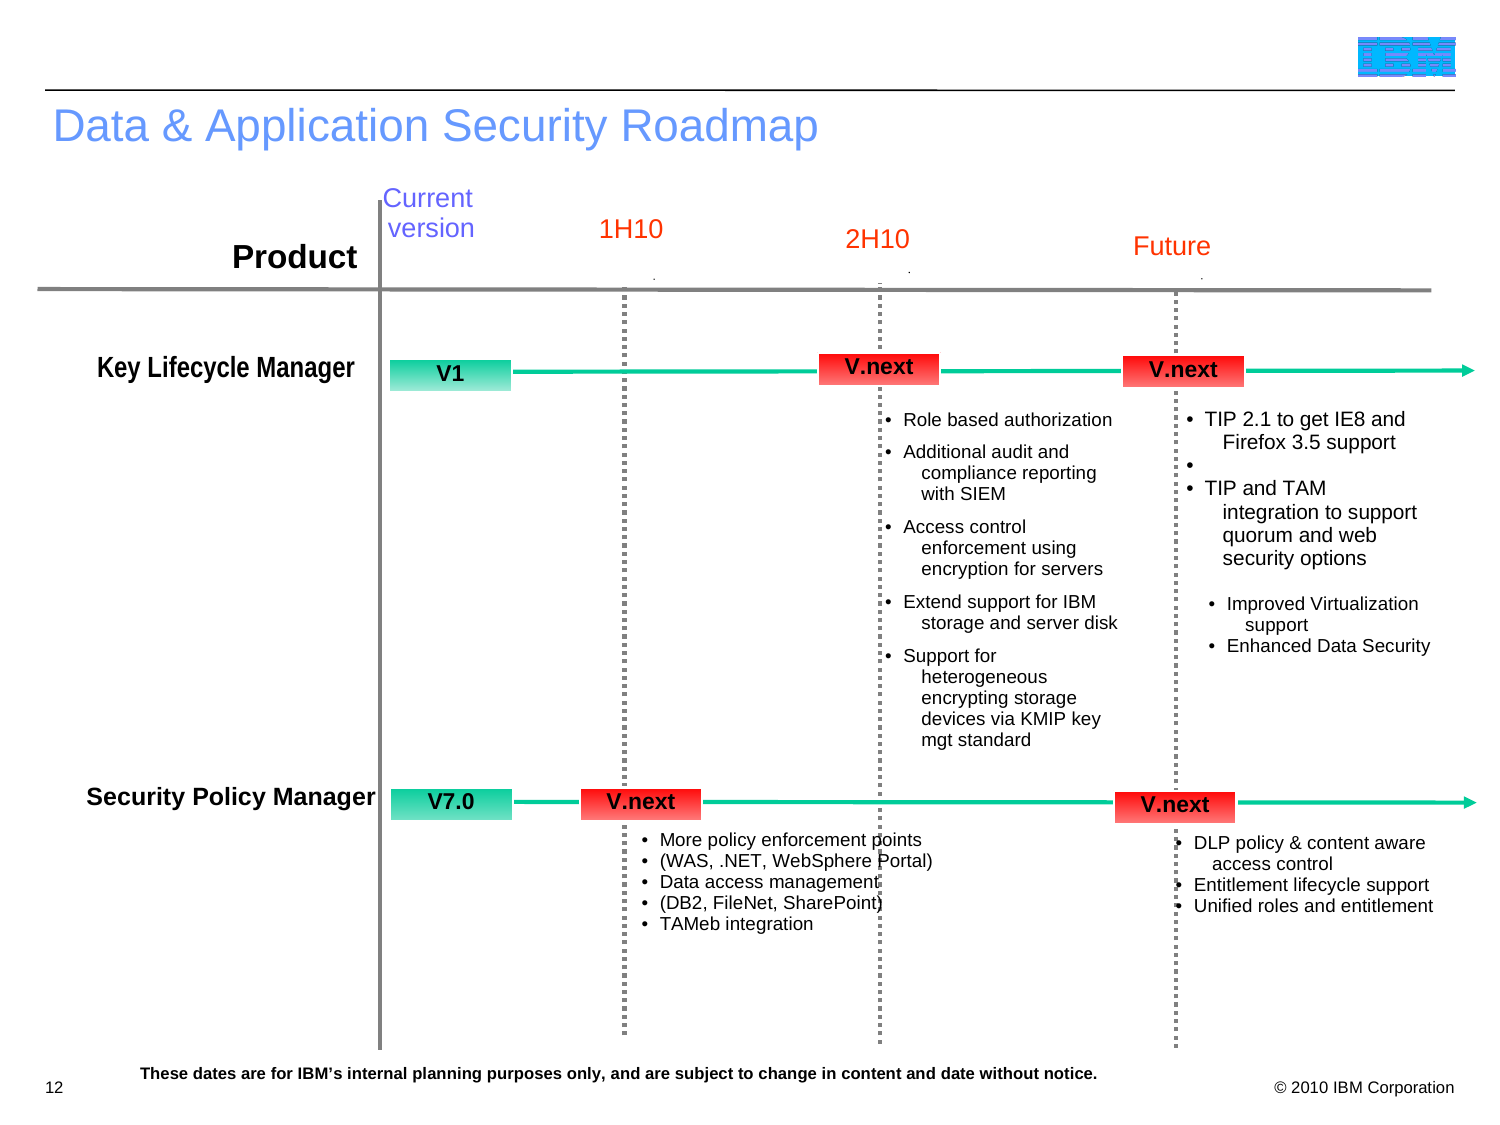

# Data & Application Security Roadmap
Current
version
1H10
2H10
Future
Product
V.next
V.next
Key Lifecycle Manager
V1
TIP 2.1 to get IE8 and Firefox 3.5 support
TIP and TAM integration to support quorum and web security options
Role based authorization
Additional audit and compliance reporting with SIEM
Access control enforcement using encryption for servers
Extend support for IBM storage and server disk
Support for heterogeneous encrypting storage devices via KMIP key mgt standard
Improved Virtualization support
Enhanced Data Security
Security Policy Manager
V7.0
V.next
V.next
More policy enforcement points
(WAS, .NET, WebSphere Portal)
Data access management
(DB2, FileNet, SharePoint)
TAMeb integration
DLP policy & content aware access control
Entitlement lifecycle support
Unified roles and entitlement
These dates are for IBM’s internal planning purposes only, and are subject to change in content and date without notice.
12